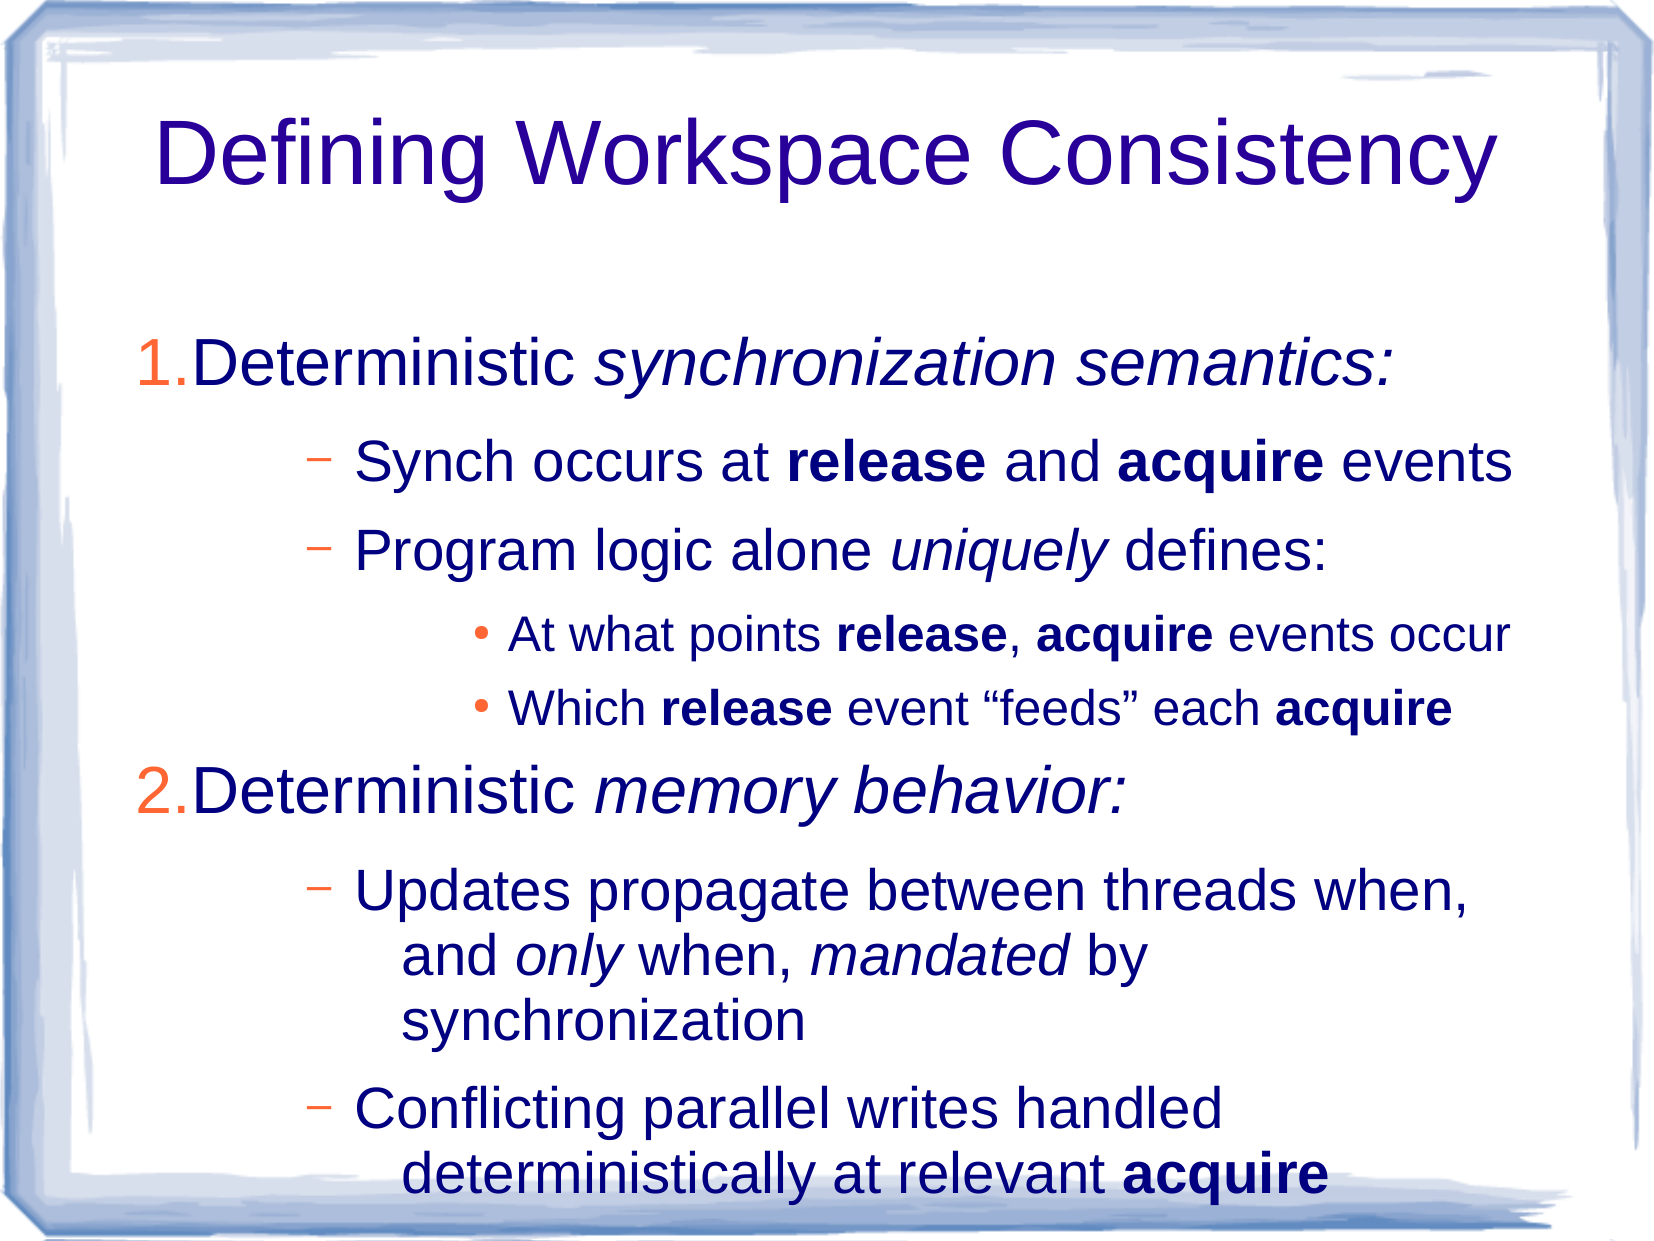

# Defining Workspace Consistency
Deterministic synchronization semantics:
Synch occurs at release and acquire events
Program logic alone uniquely defines:
At what points release, acquire events occur
Which release event “feeds” each acquire
Deterministic memory behavior:
Updates propagate between threads when,
and only when, mandated by synchronization
Conflicting parallel writes handled
deterministically at relevant acquire